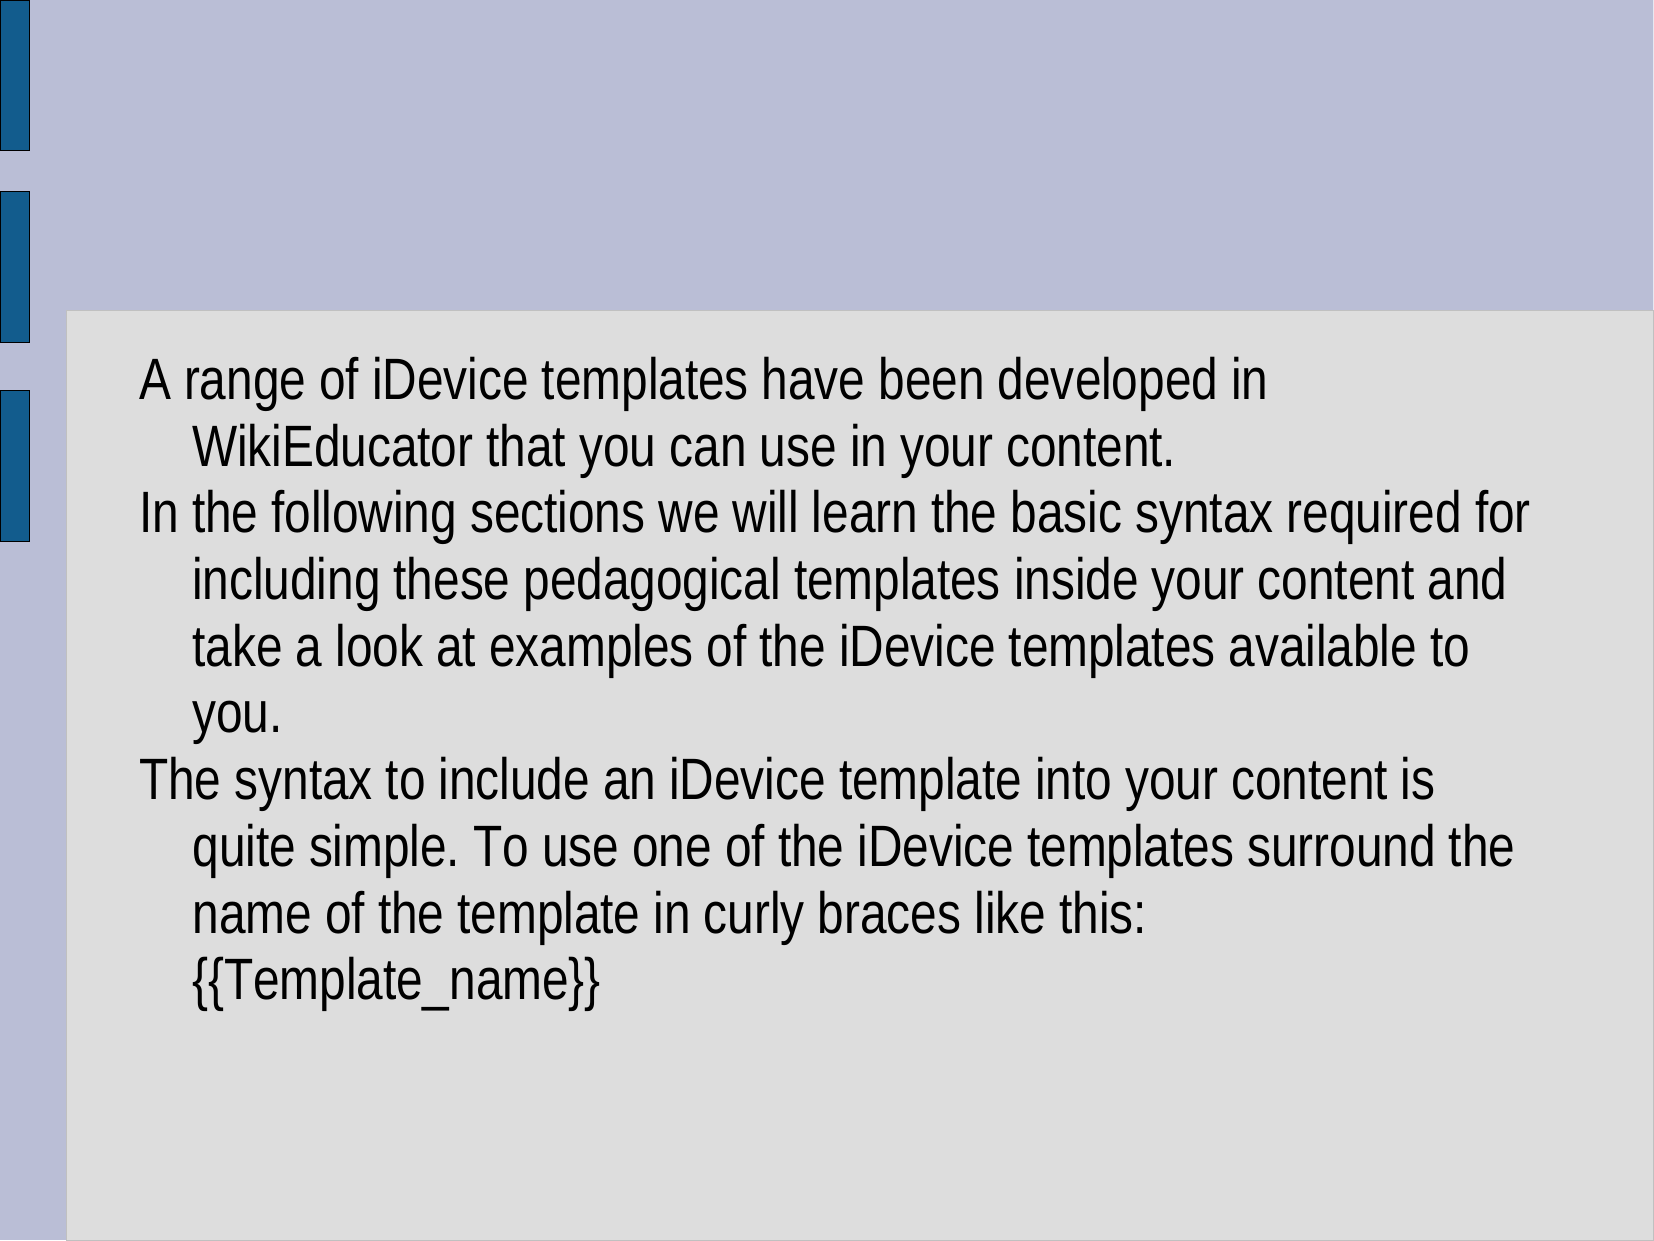

# A range of iDevice templates have been developed in WikiEducator that you can use in your content.
In the following sections we will learn the basic syntax required for including these pedagogical templates inside your content and take a look at examples of the iDevice templates available to you.
The syntax to include an iDevice template into your content is quite simple. To use one of the iDevice templates surround the name of the template in curly braces like this:
 {{Template_name}}